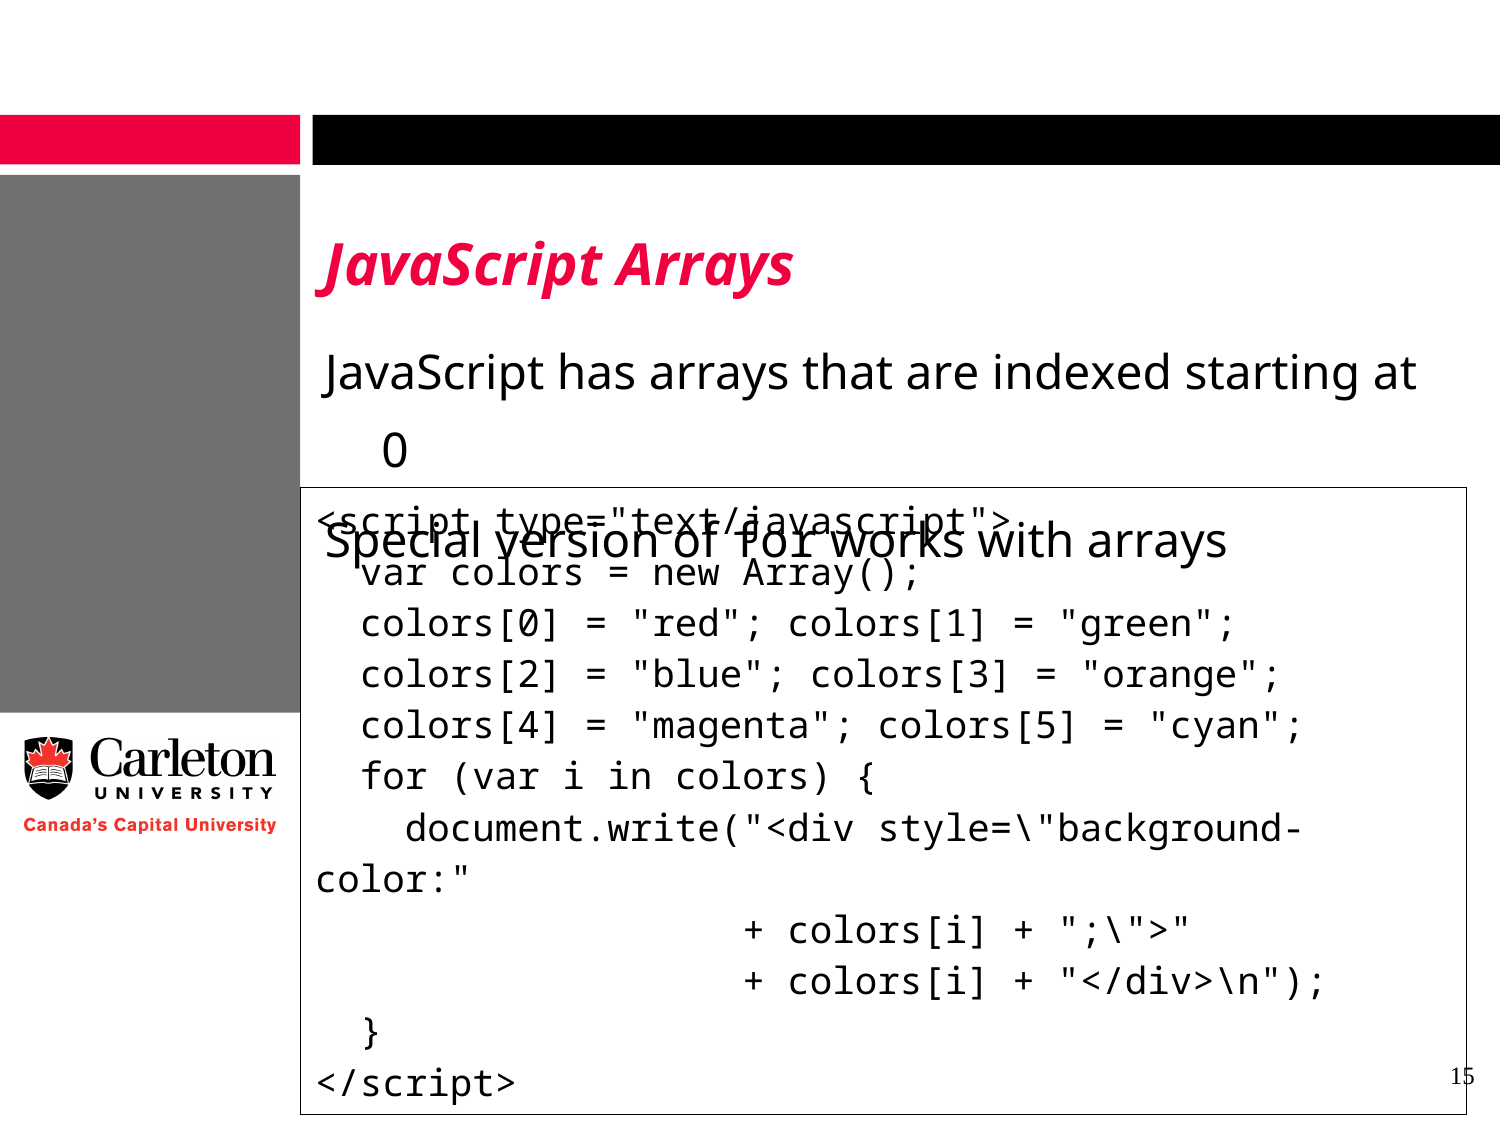

# JavaScript Arrays
JavaScript has arrays that are indexed starting at 0
Special version of for works with arrays
<script type="text/javascript">
 var colors = new Array();
 colors[0] = "red"; colors[1] = "green";
 colors[2] = "blue"; colors[3] = "orange";
 colors[4] = "magenta"; colors[5] = "cyan";
 for (var i in colors) {
 document.write("<div style=\"background-color:"
 + colors[i] + ";\">"
 + colors[i] + "</div>\n");
 }
</script>
15